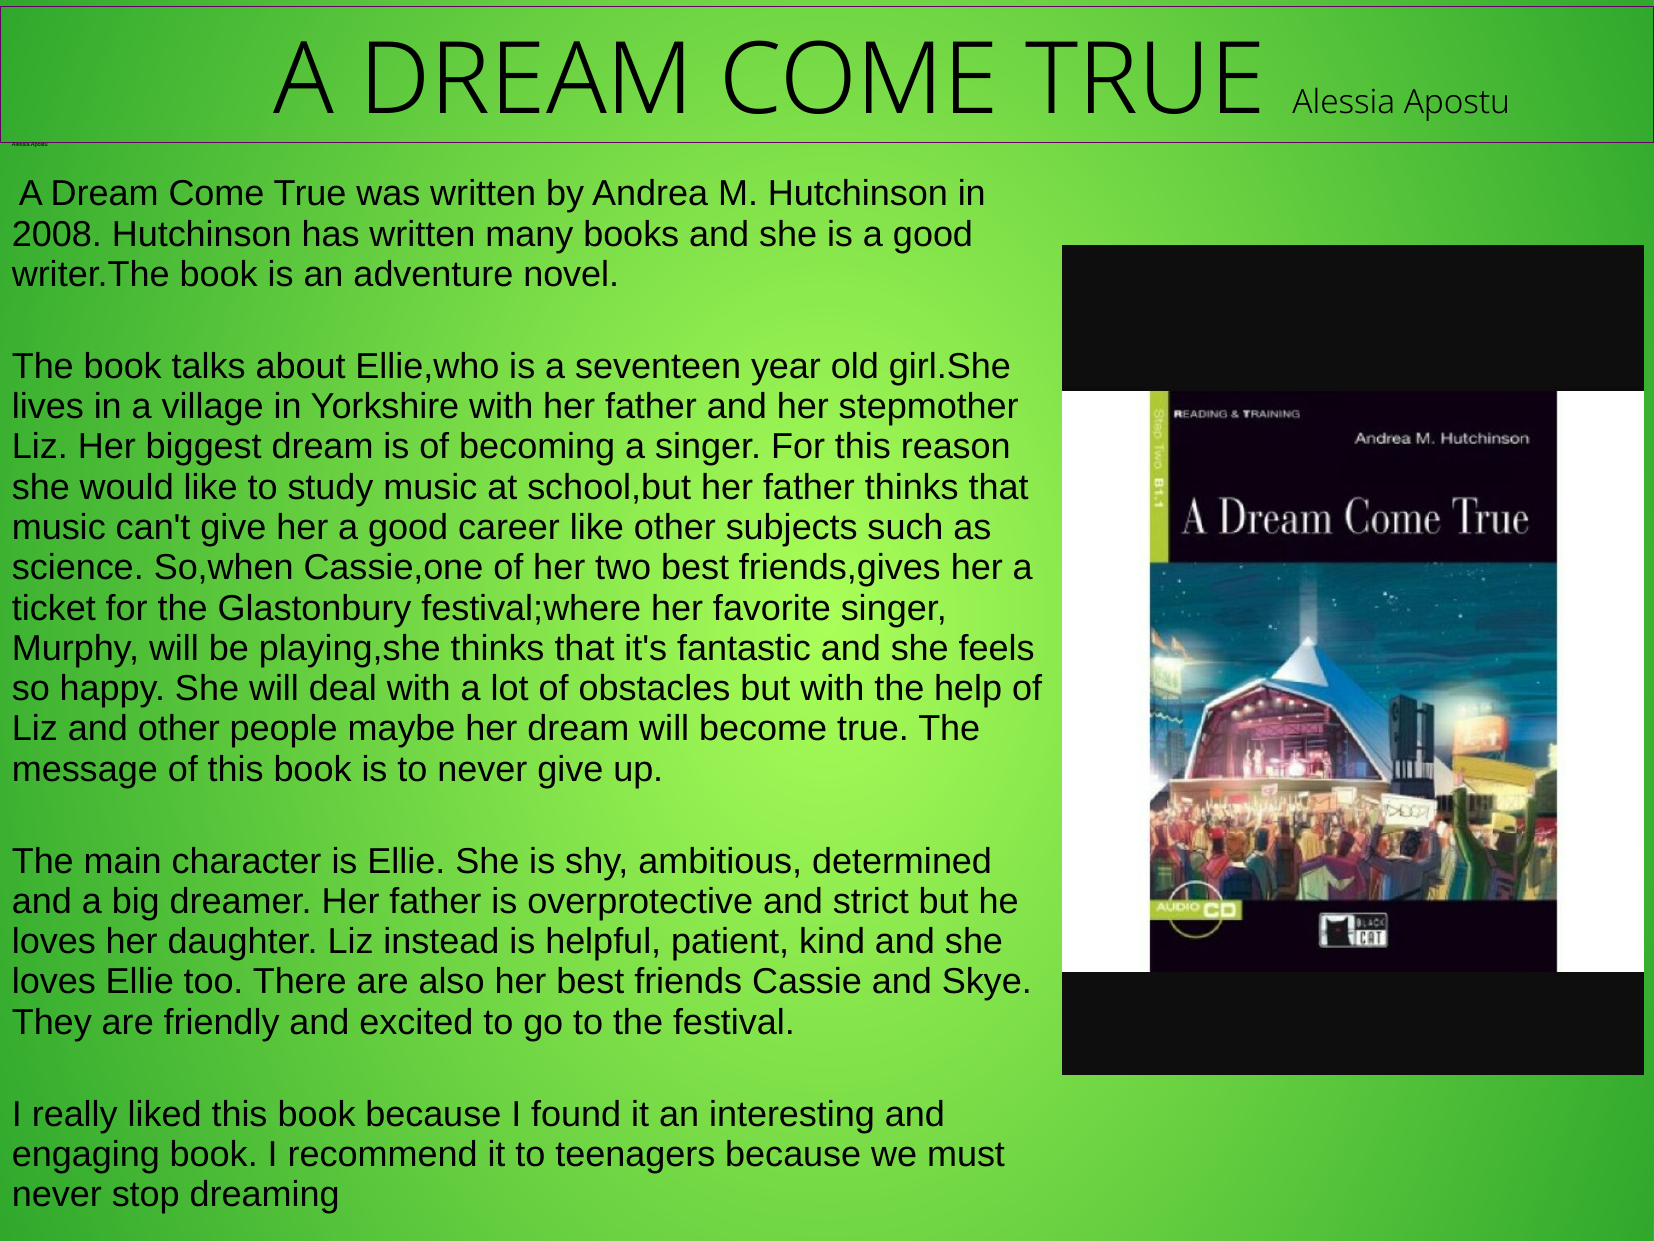

# A DREAM COME TRUE Alessia Apostu
Alessia Apostu
 A Dream Come True was written by Andrea M. Hutchinson in 2008. Hutchinson has written many books and she is a good writer.The book is an adventure novel.
The book talks about Ellie,who is a seventeen year old girl.She lives in a village in Yorkshire with her father and her stepmother Liz. Her biggest dream is of becoming a singer. For this reason she would like to study music at school,but her father thinks that music can't give her a good career like other subjects such as science. So,when Cassie,one of her two best friends,gives her a ticket for the Glastonbury festival;where her favorite singer, Murphy, will be playing,she thinks that it's fantastic and she feels so happy. She will deal with a lot of obstacles but with the help of Liz and other people maybe her dream will become true. The message of this book is to never give up.
The main character is Ellie. She is shy, ambitious, determined and a big dreamer. Her father is overprotective and strict but he loves her daughter. Liz instead is helpful, patient, kind and she loves Ellie too. There are also her best friends Cassie and Skye. They are friendly and excited to go to the festival.
I really liked this book because I found it an interesting and engaging book. I recommend it to teenagers because we must never stop dreaming